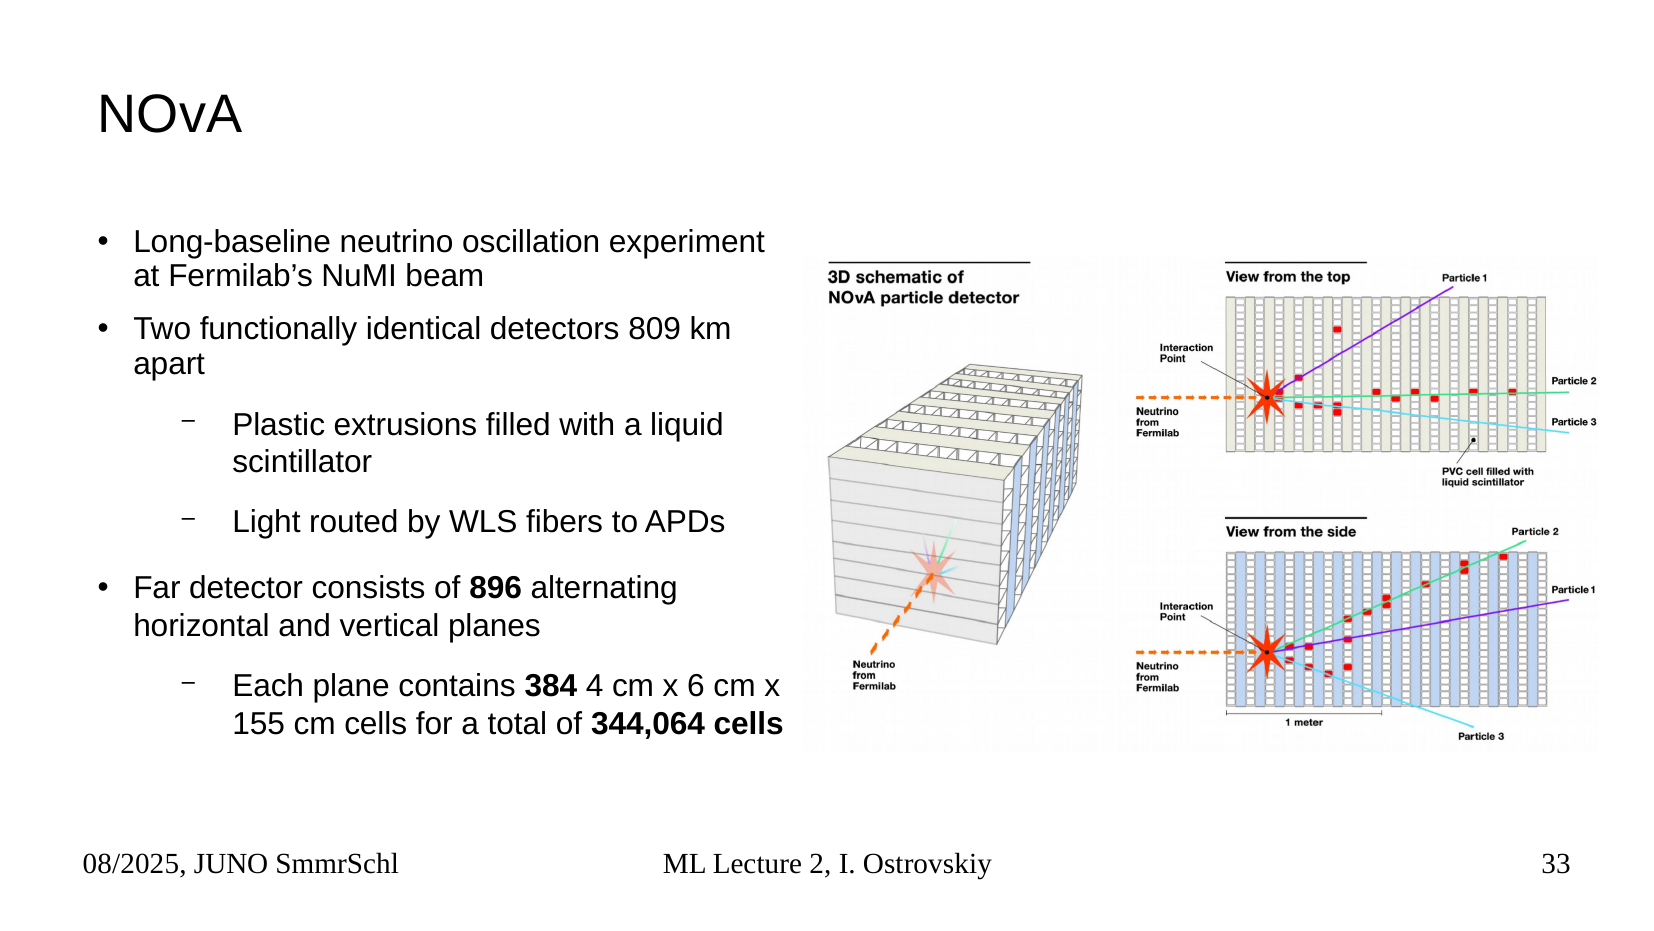

# NOvA
Long-baseline neutrino oscillation experiment at Fermilab’s NuMI beam
Two functionally identical detectors 809 km apart
Plastic extrusions filled with a liquid scintillator
Light routed by WLS fibers to APDs
Far detector consists of 896 alternating horizontal and vertical planes
Each plane contains 384 4 cm x 6 cm x 155 cm cells for a total of 344,064 cells
08/2025, JUNO SmmrSchl
ML Lecture 2, I. Ostrovskiy
33